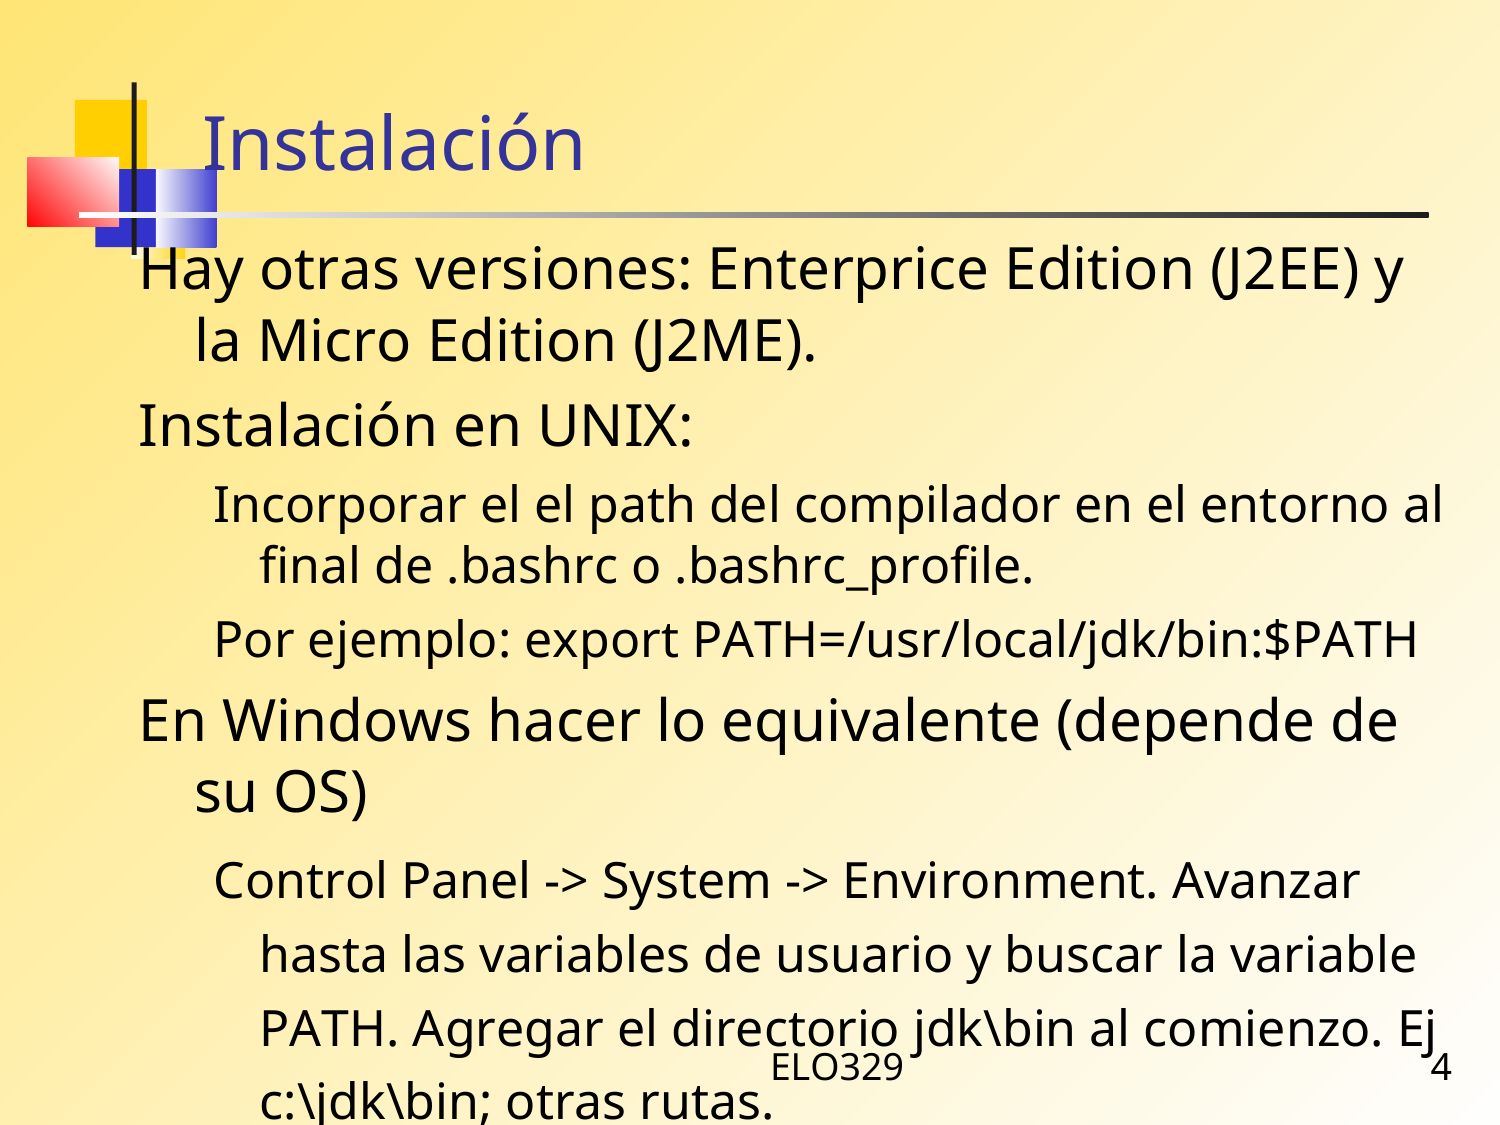

# Instalación
Hay otras versiones: Enterprice Edition (J2EE) y la Micro Edition (J2ME).
Instalación en UNIX:
Incorporar el el path del compilador en el entorno al final de .bashrc o .bashrc_profile.
Por ejemplo: export PATH=/usr/local/jdk/bin:$PATH
En Windows hacer lo equivalente (depende de su OS)‏
Control Panel -> System -> Environment. Avanzar hasta las variables de usuario y buscar la variable PATH. Agregar el directorio jdk\bin al comienzo. Ej c:\jdk\bin; otras rutas.
ELO329
4